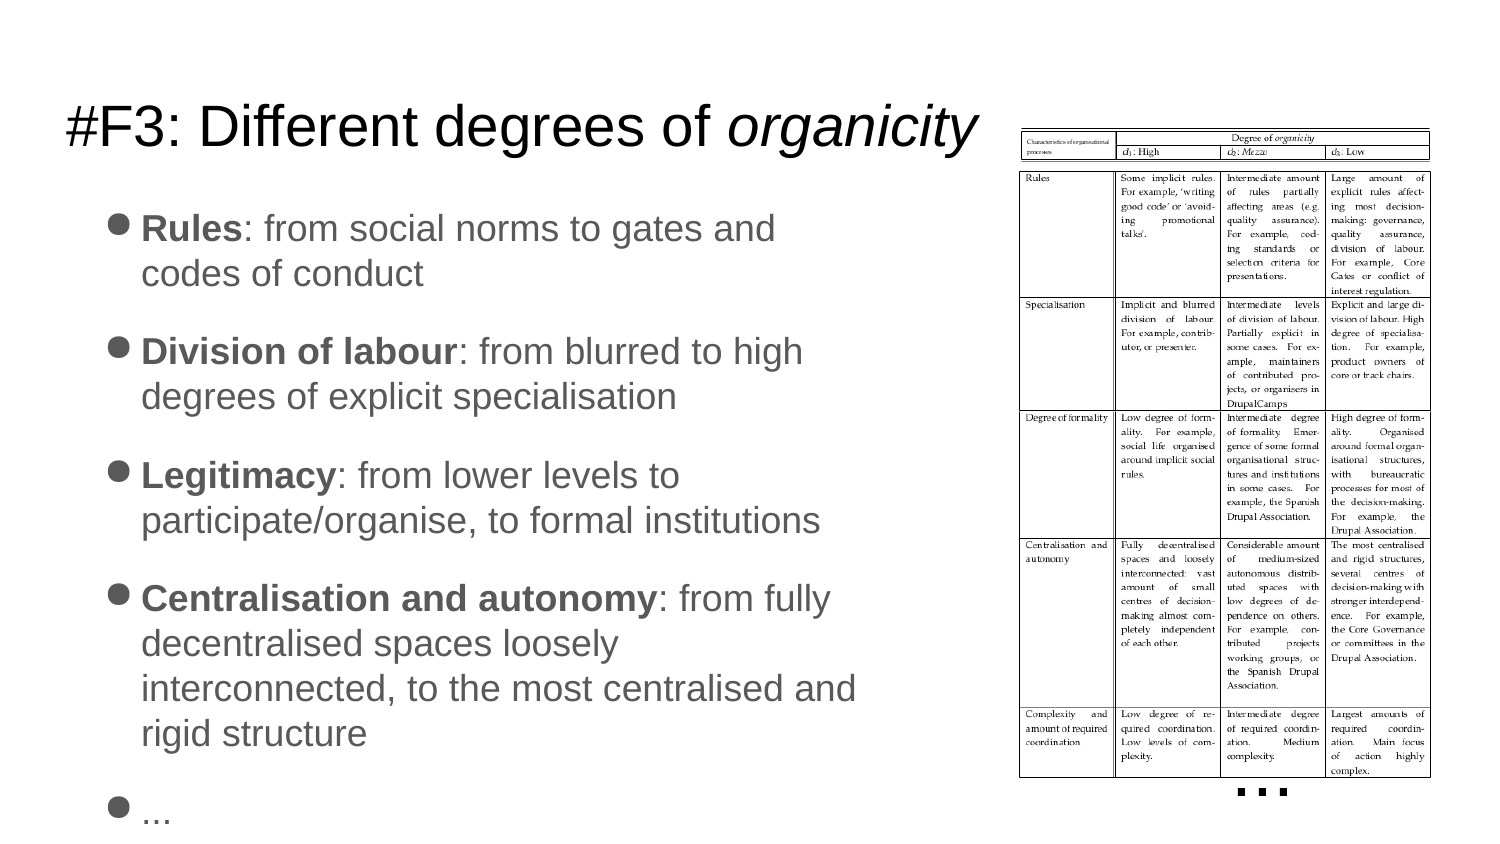

# #F3: Different degrees of organicity
Rules: from social norms to gates and codes of conduct
Division of labour: from blurred to high degrees of explicit specialisation
Legitimacy: from lower levels to participate/organise, to formal institutions
Centralisation and autonomy: from fully decentralised spaces loosely interconnected, to the most centralised and rigid structure
...
...